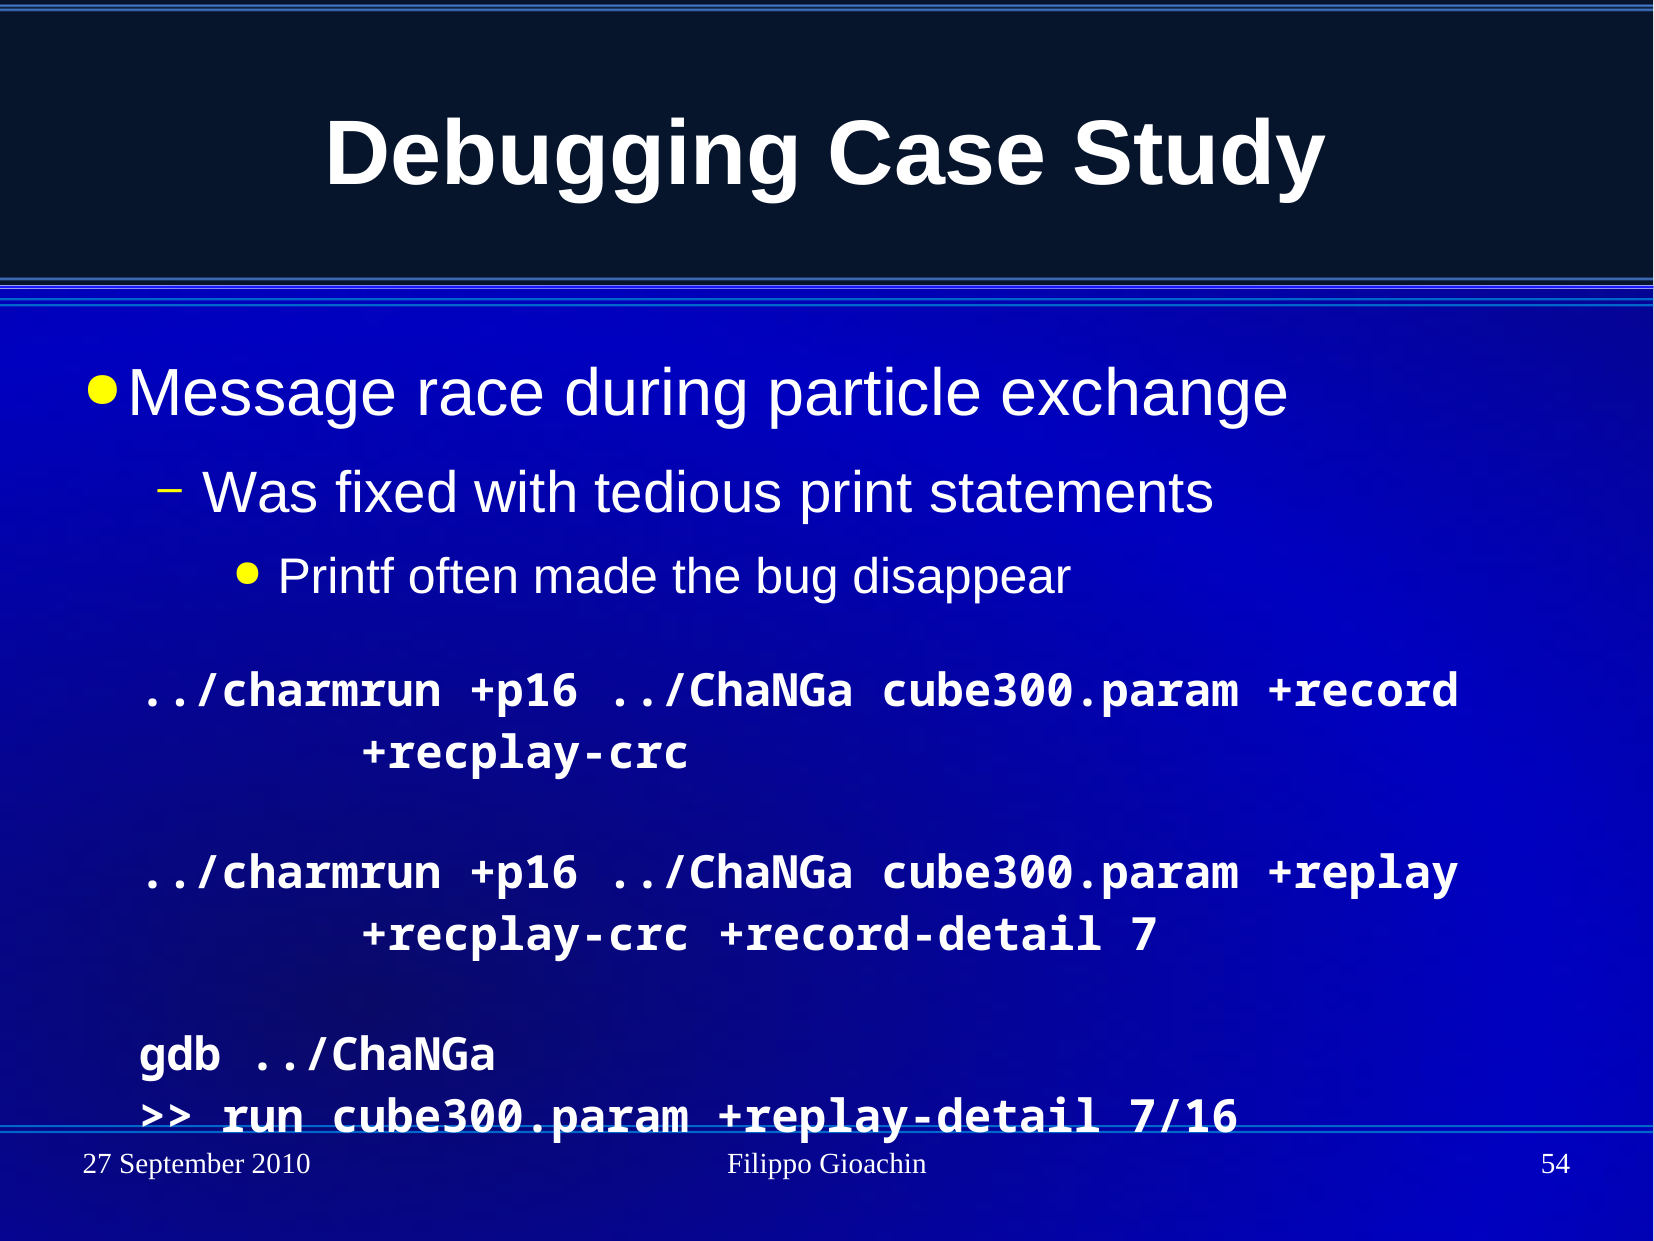

# Debugging Case Study
Message race during particle exchange
Was fixed with tedious print statements
Printf often made the bug disappear
../charmrun +p16 ../ChaNGa cube300.param +record
			+recplay-crc
../charmrun +p16 ../ChaNGa cube300.param +replay
			+recplay-crc +record-detail 7
gdb ../ChaNGa
>> run cube300.param +replay-detail 7/16
27 September 2010
Filippo Gioachin
54